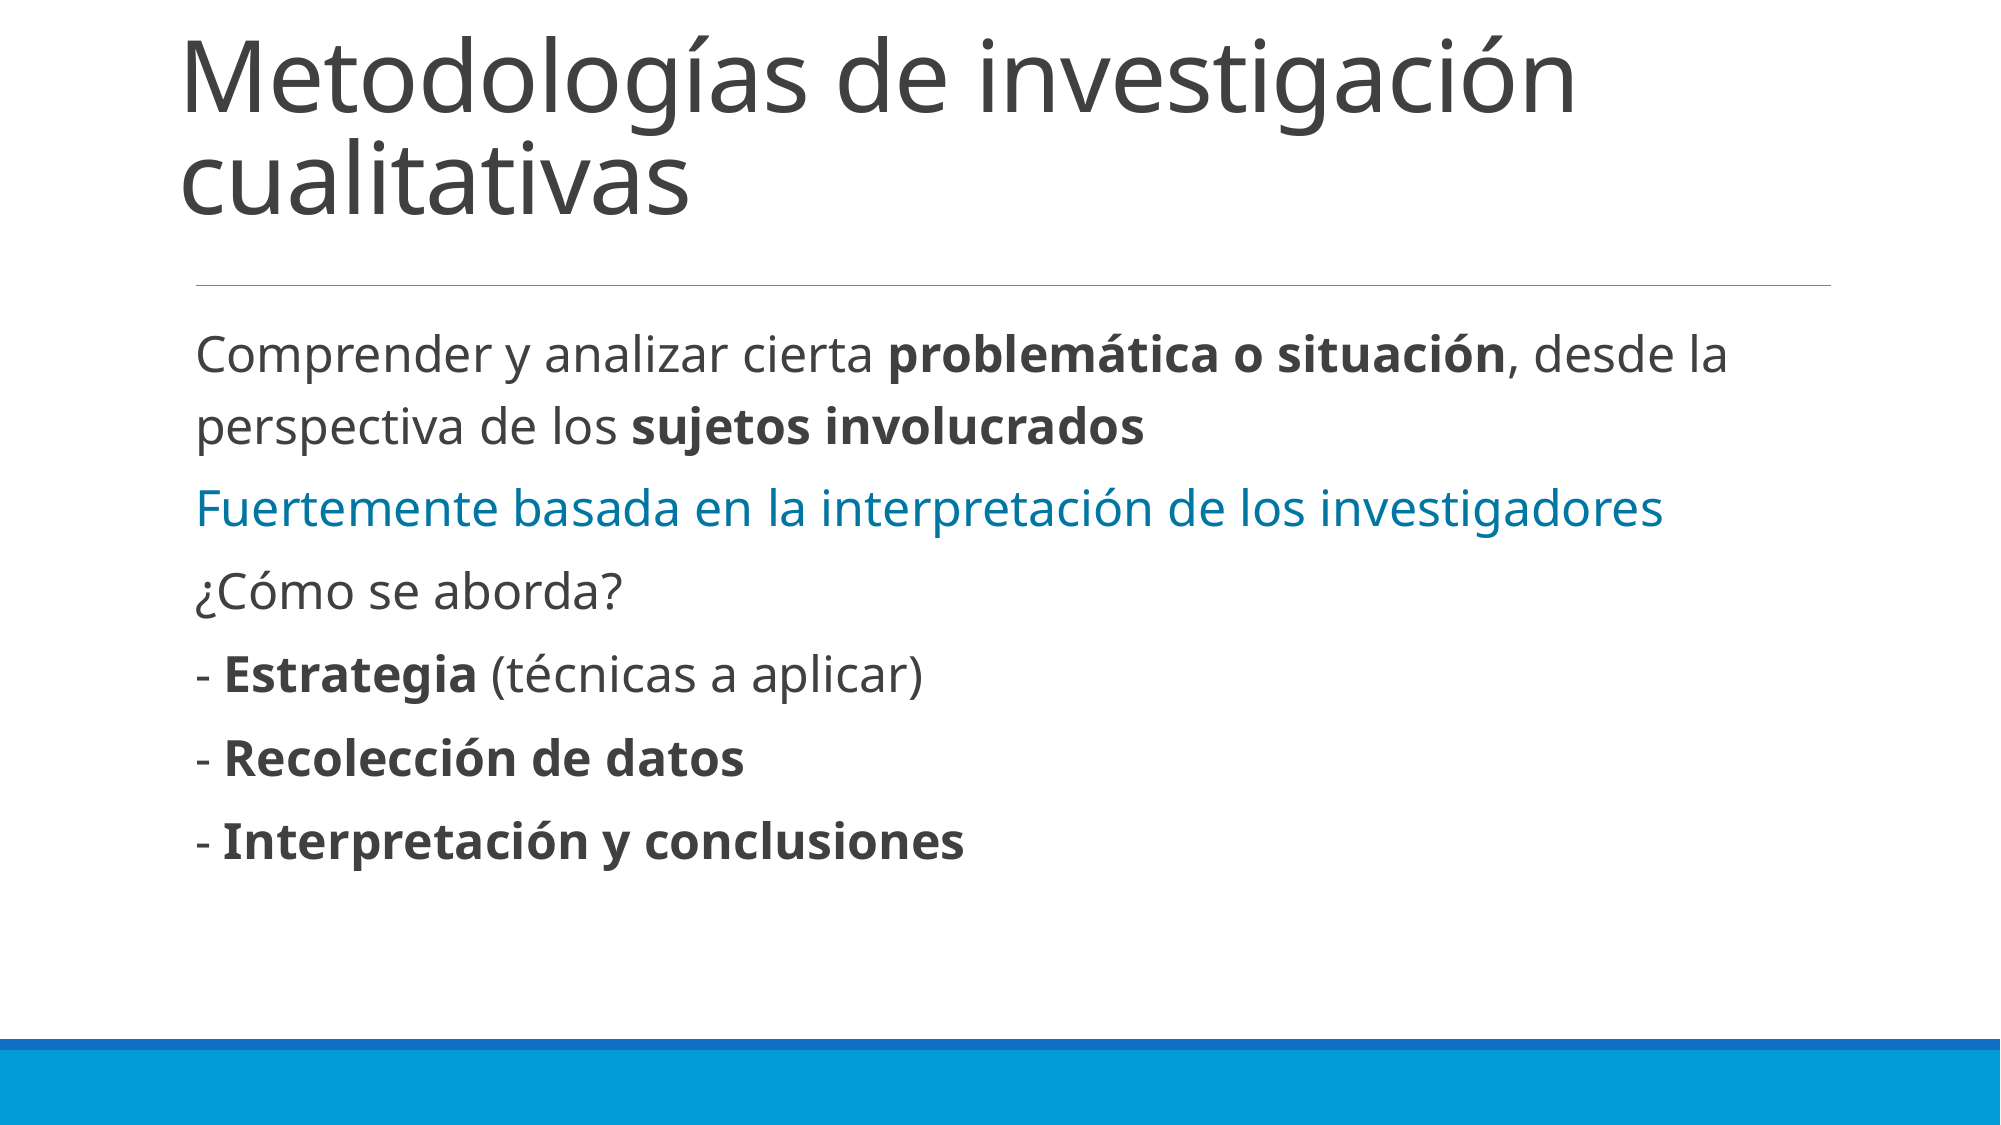

# Metodologías de investigación cualitativas
Comprender y analizar cierta problemática o situación, desde la perspectiva de los sujetos involucrados
Fuertemente basada en la interpretación de los investigadores
¿Cómo se aborda?
- Estrategia (técnicas a aplicar)
- Recolección de datos
- Interpretación y conclusiones